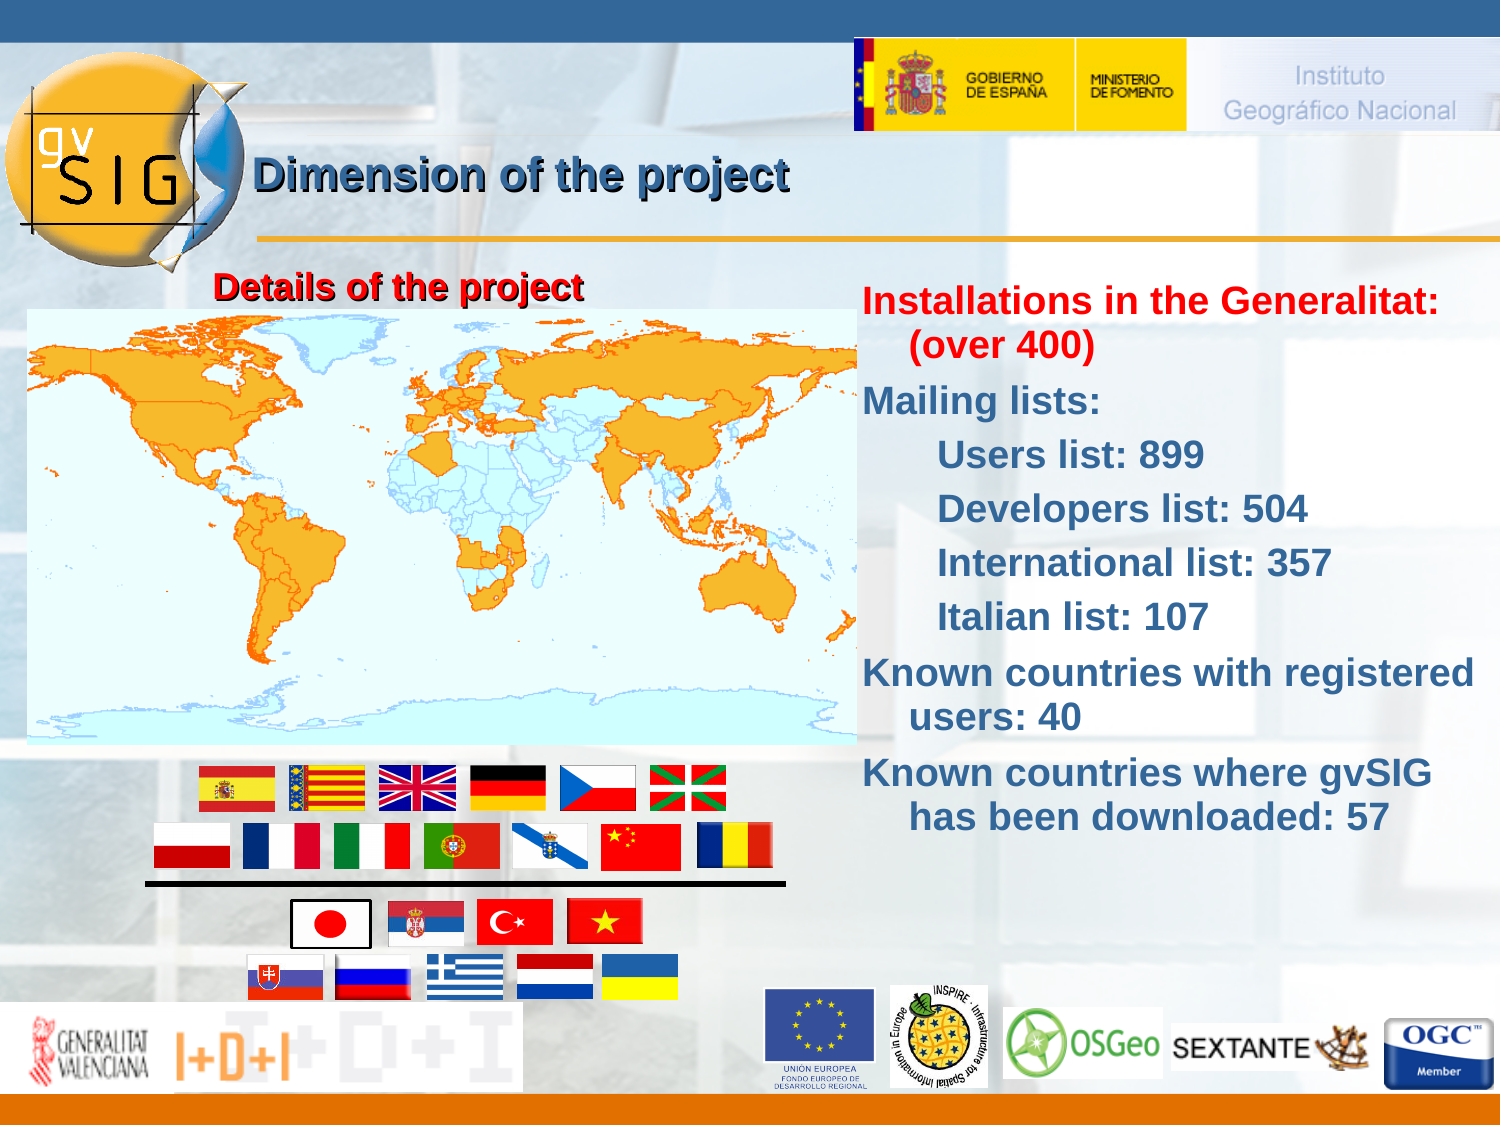

Dimension of the project
Details of the project
# Installations in the Generalitat: (over 400)
Mailing lists:
Users list: 899
Developers list: 504
International list: 357
Italian list: 107
Known countries with registered users: 40
Known countries where gvSIG has been downloaded: 57